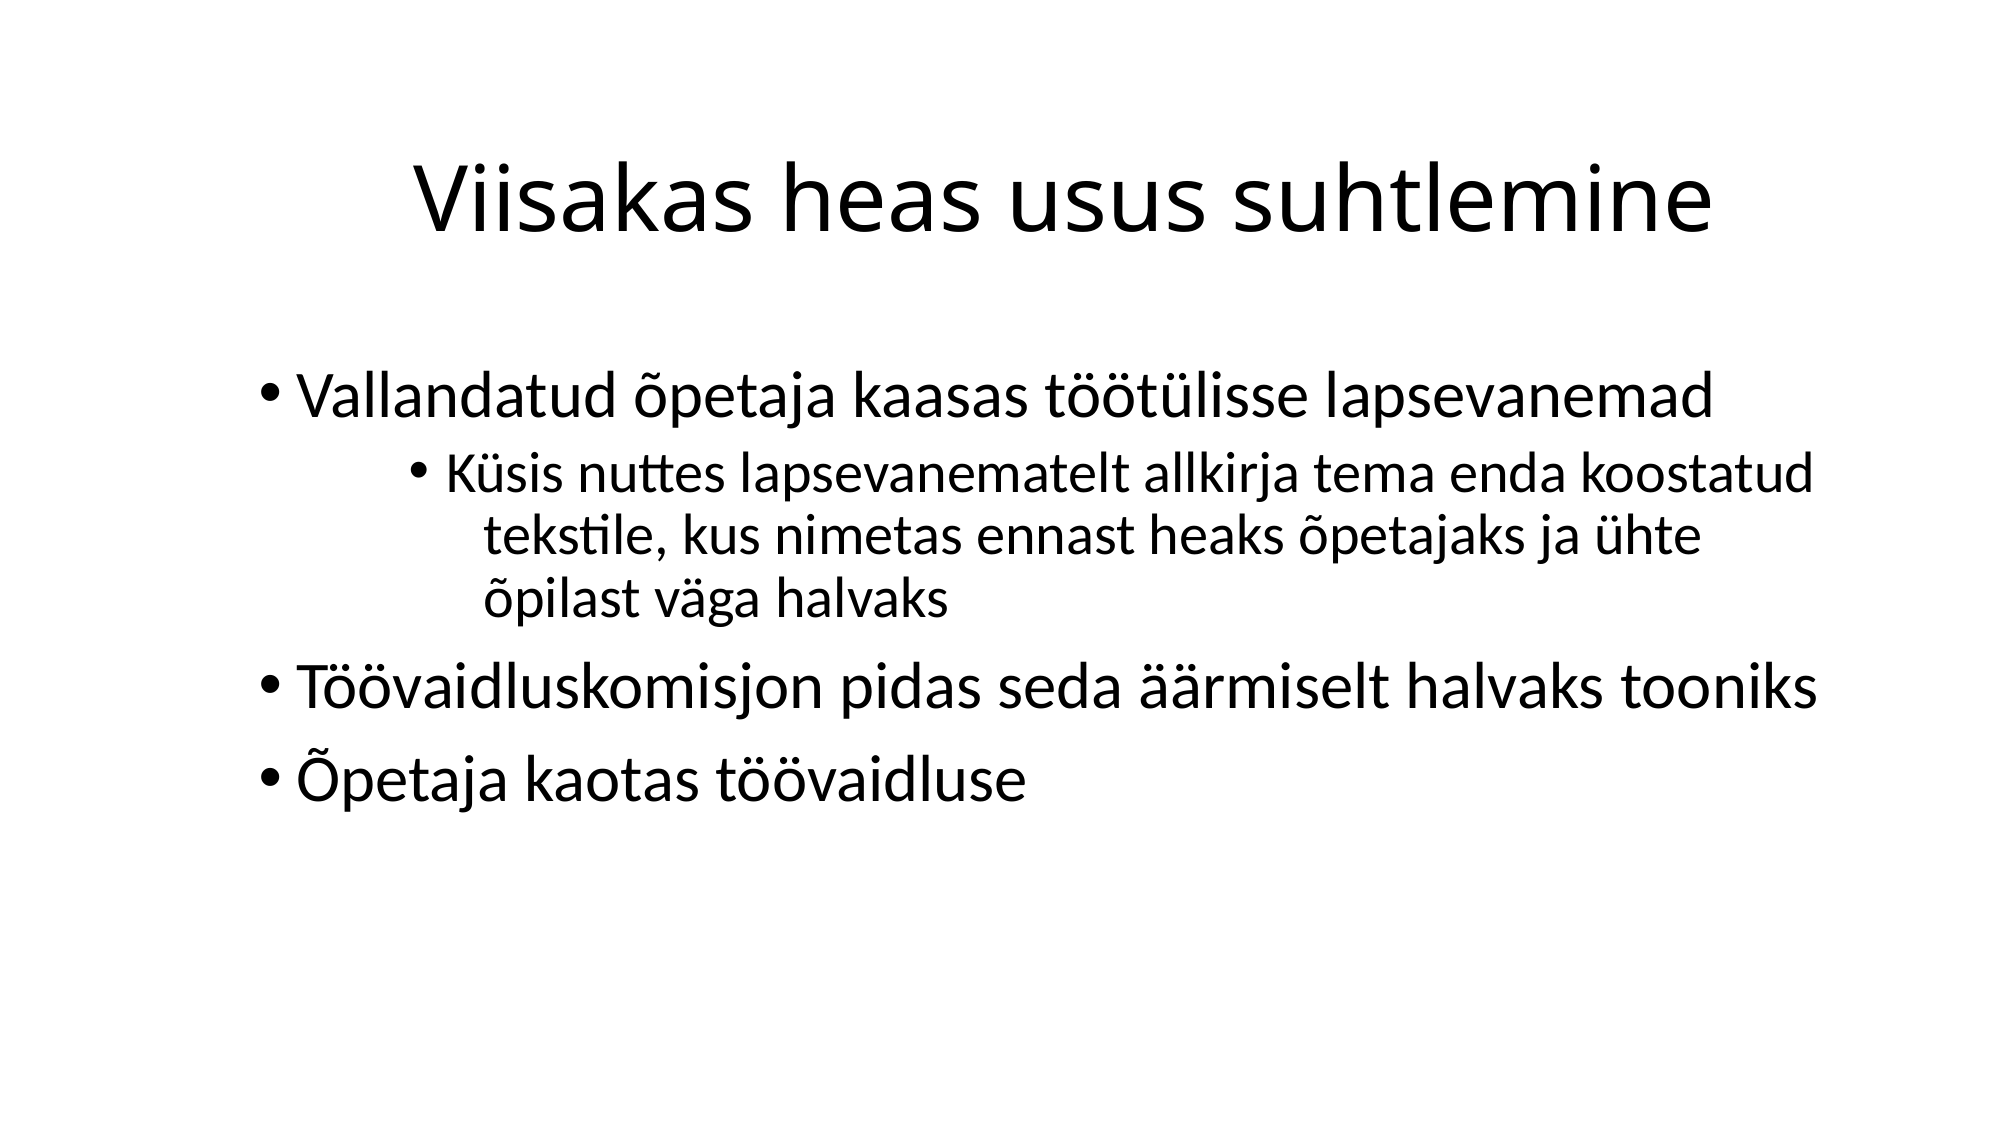

# Viisakas heas usus suhtlemine
Vallandatud õpetaja kaasas töötülisse lapsevanemad
Küsis nuttes lapsevanematelt allkirja tema enda koostatud tekstile, kus nimetas ennast heaks õpetajaks ja ühte õpilast väga halvaks
Töövaidluskomisjon pidas seda äärmiselt halvaks tooniks
Õpetaja kaotas töövaidluse